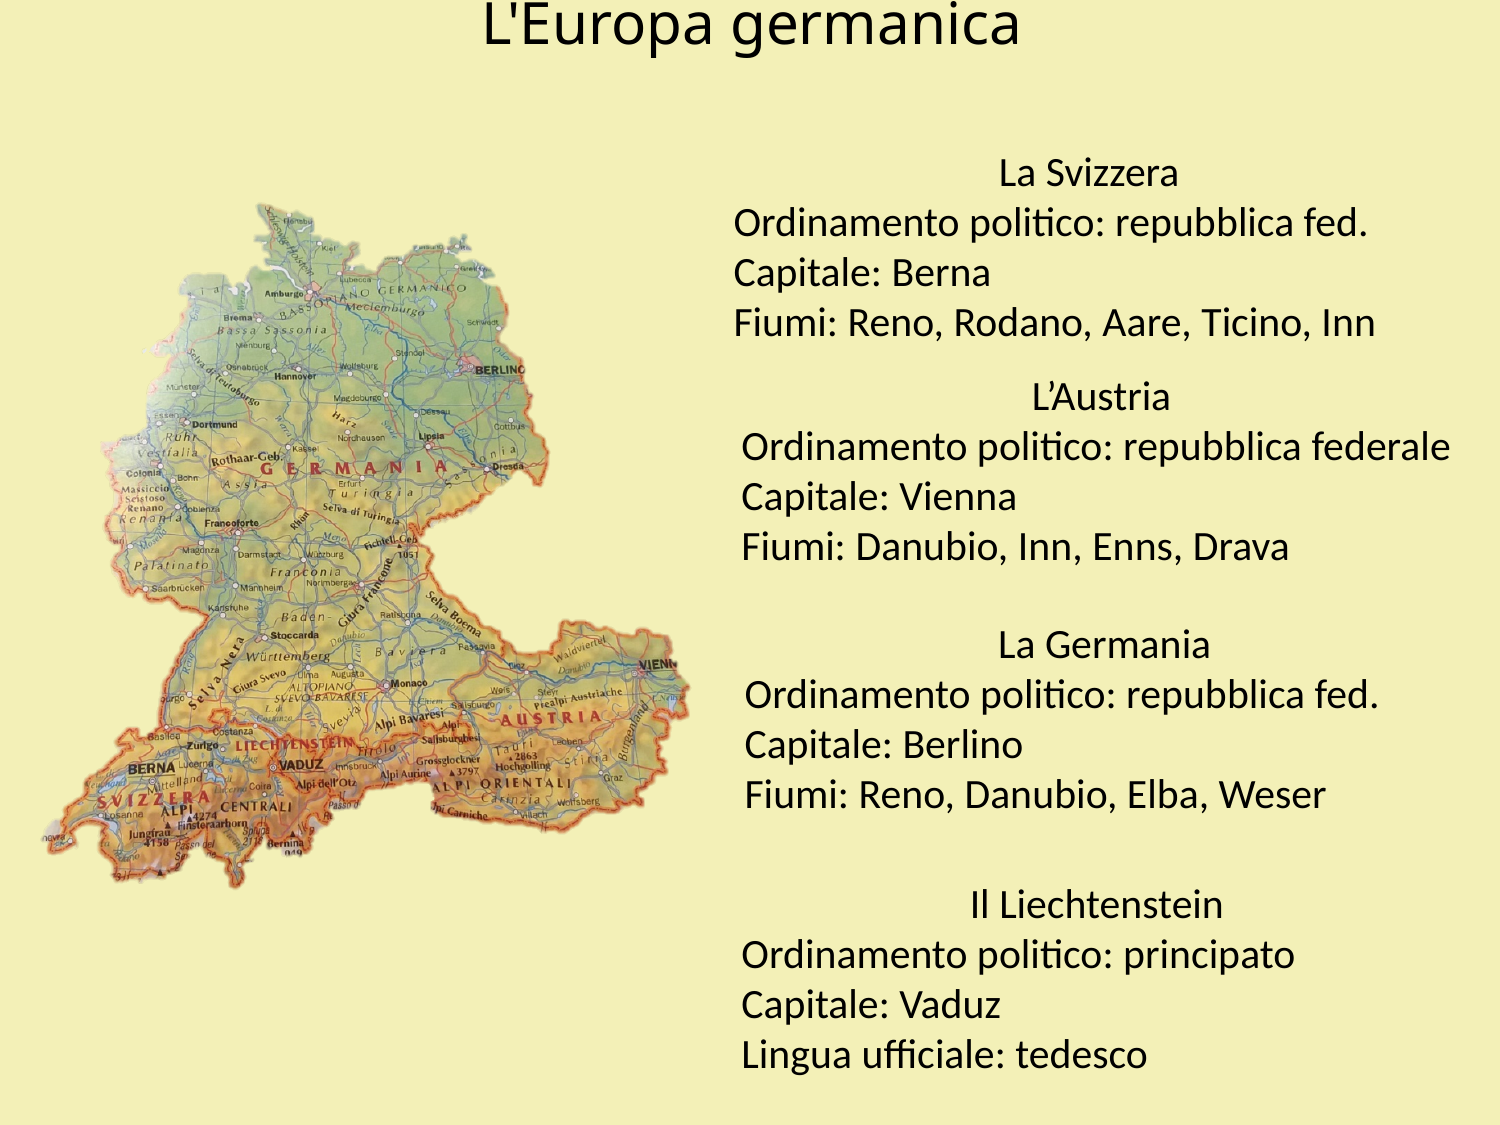

# L'Europa germanica
La Svizzera
Ordinamento politico: repubblica fed.
Capitale: Berna
Fiumi: Reno, Rodano, Aare, Ticino, Inn
L’Austria
Ordinamento politico: repubblica federale
Capitale: Vienna
Fiumi: Danubio, Inn, Enns, Drava
La Germania
Ordinamento politico: repubblica fed.
Capitale: Berlino
Fiumi: Reno, Danubio, Elba, Weser
Il Liechtenstein
Ordinamento politico: principato
Capitale: Vaduz
Lingua ufficiale: tedesco